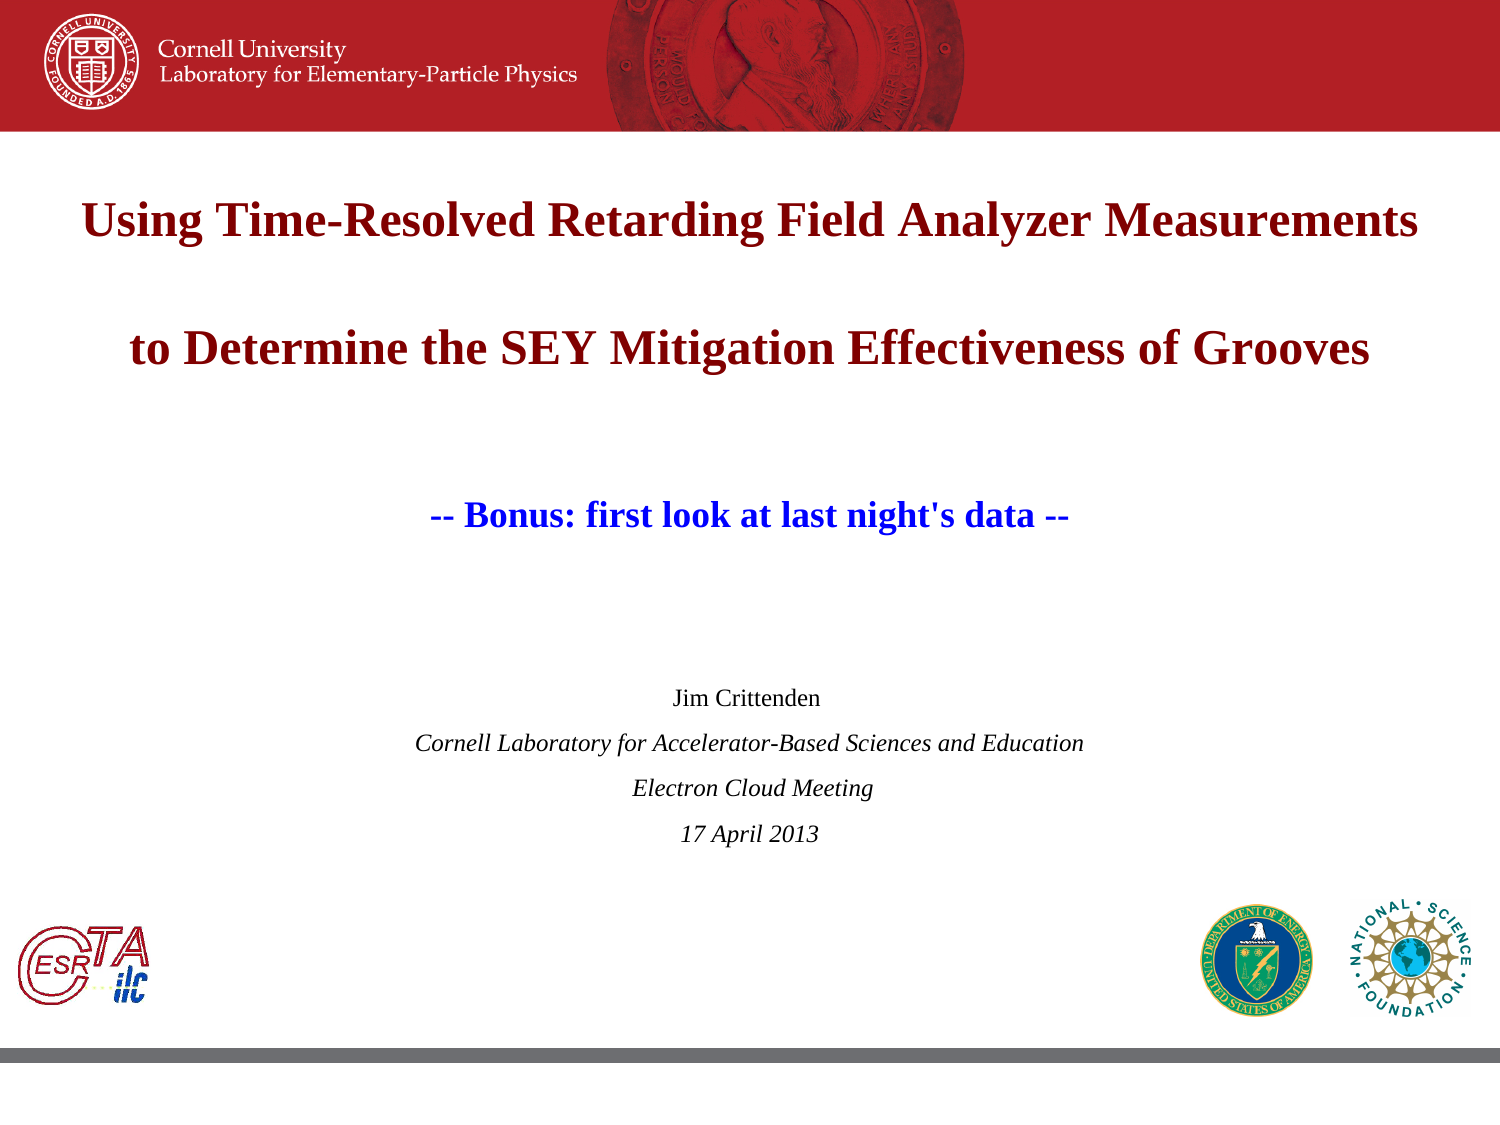

Using Time-Resolved Retarding Field Analyzer Measurements
to Determine the SEY Mitigation Effectiveness of Grooves
-- Bonus: first look at last night's data --
# Jim Crittenden
Cornell Laboratory for Accelerator-Based Sciences and Education
 Electron Cloud Meeting
17 April 2013